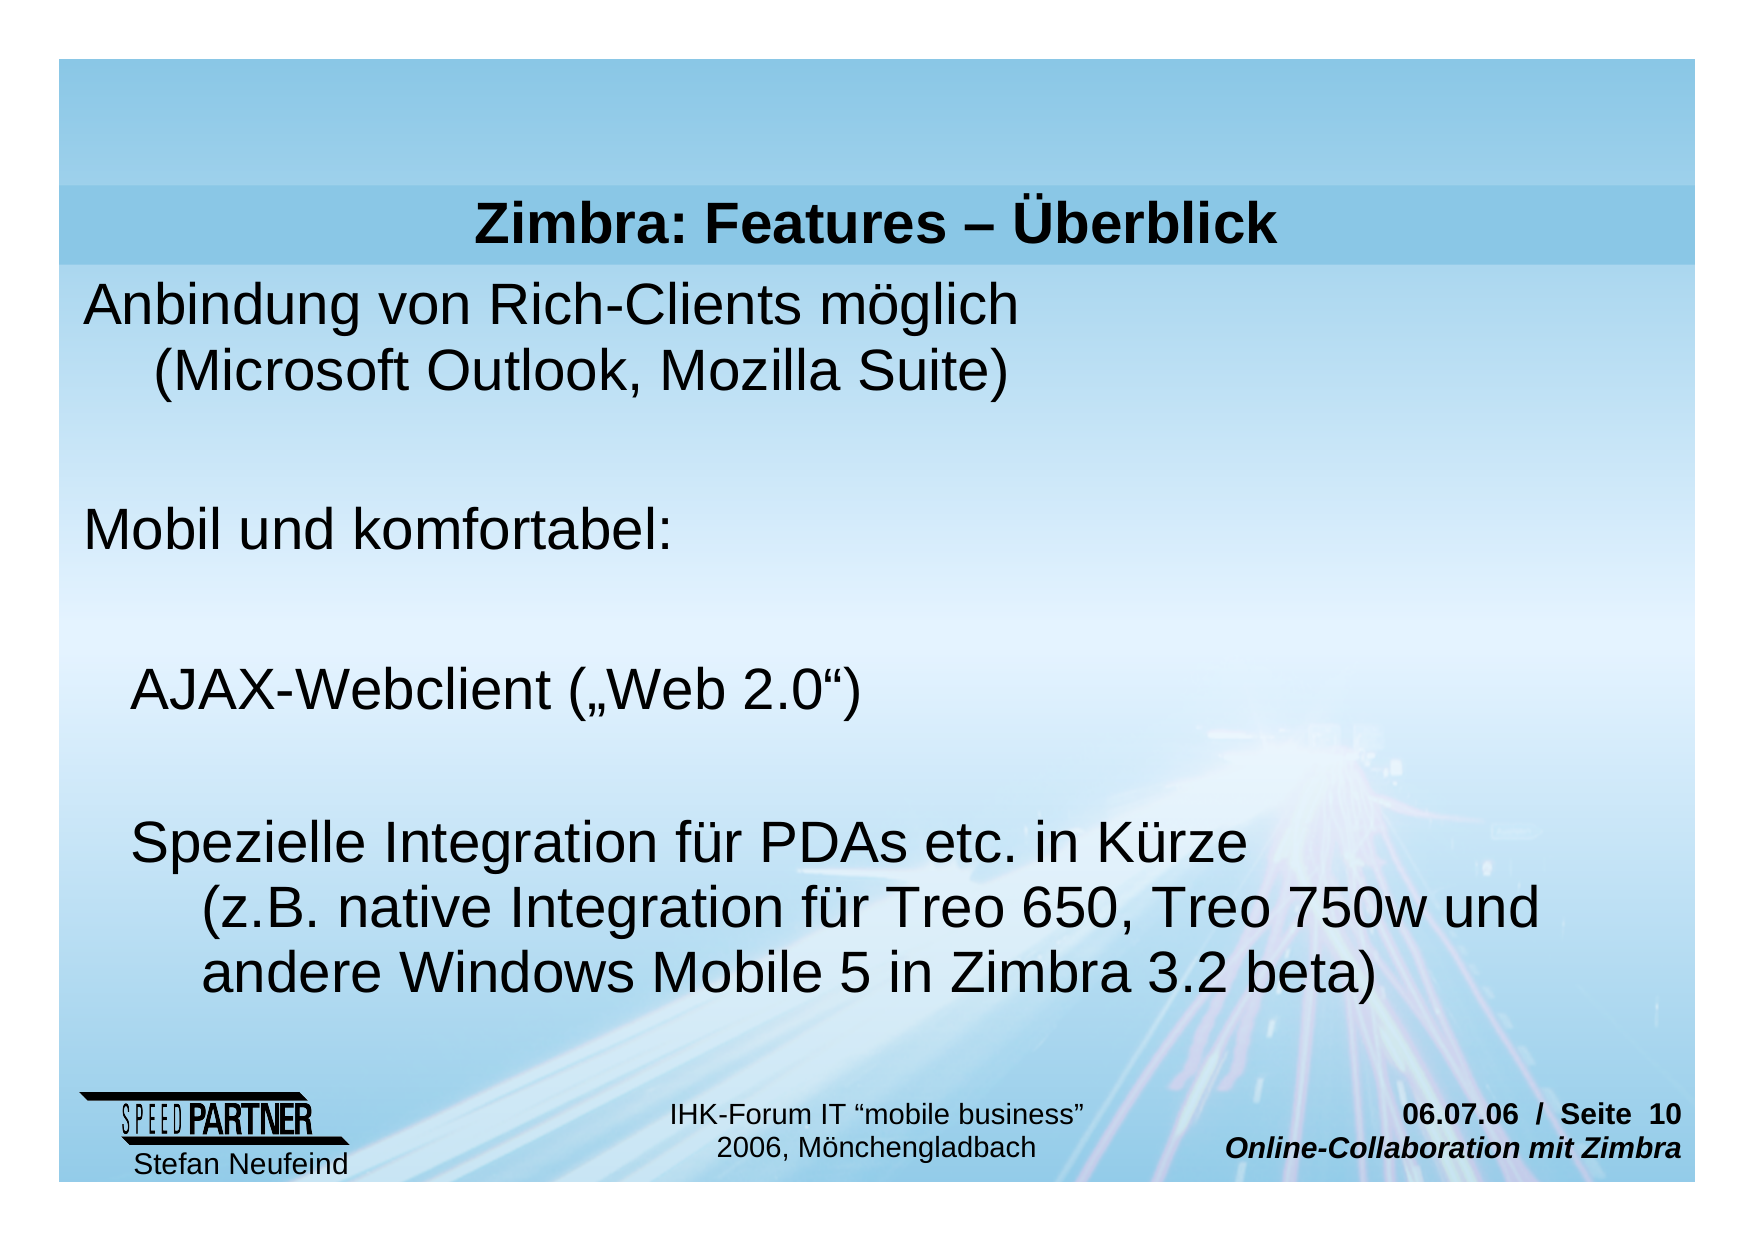

# Zimbra: Features – Überblick
Anbindung von Rich-Clients möglich
(Microsoft Outlook, Mozilla Suite)
Mobil und komfortabel:
AJAX-Webclient („Web 2.0“)
Spezielle Integration für PDAs etc. in Kürze
(z.B. native Integration für Treo 650, Treo 750w und
andere Windows Mobile 5 in Zimbra 3.2 beta)